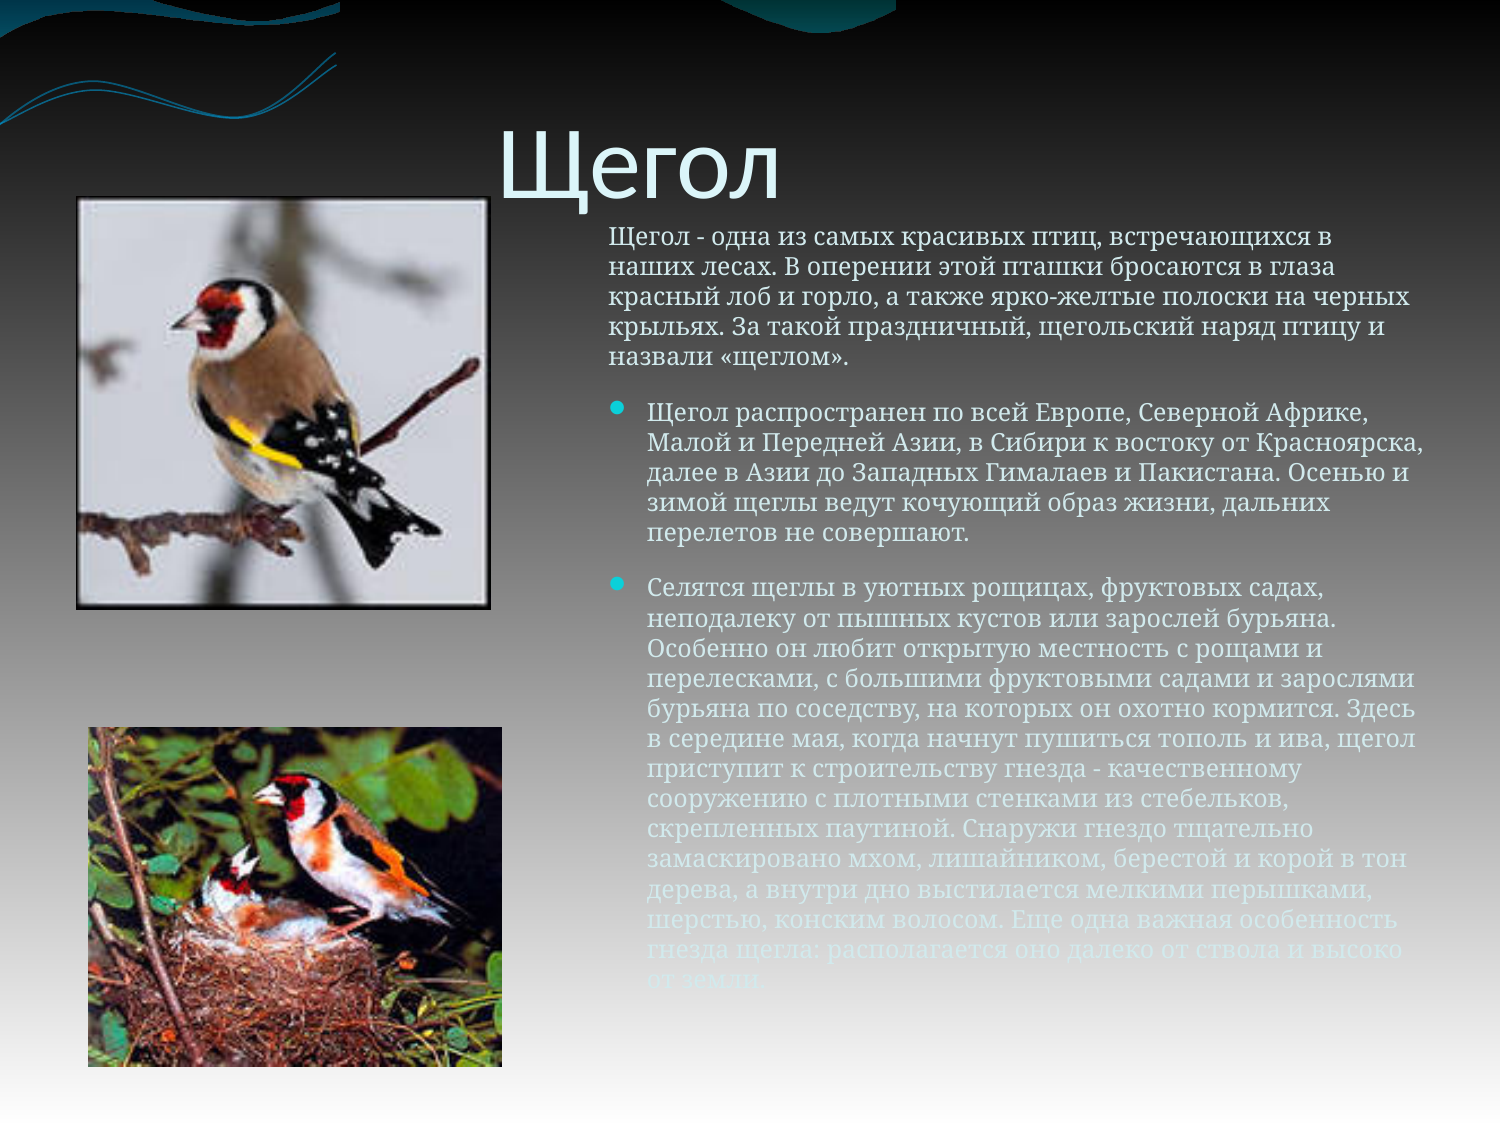

# Щегол
Щегол - одна из самых красивых птиц, встречающихся в наших лесах. В оперении этой пташки бросаются в глаза красный лоб и горло, а также ярко-желтые полоски на черных крыльях. За такой праздничный, щегольский наряд птицу и назвали «щеглом».
Щегол распространен по всей Европе, Северной Африке, Малой и Передней Азии, в Сибири к востоку от Красноярска, далее в Азии до Западных Гималаев и Пакистана. Осенью и зимой щеглы ведут кочующий образ жизни, дальних перелетов не совершают.
Селятся щеглы в уютных рощицах, фруктовых садах, неподалеку от пышных кустов или зарослей бурьяна. Особенно он любит открытую местность с рощами и перелесками, с большими фруктовыми садами и зарослями бурьяна по соседству, на которых он охотно кормится. Здесь в середине мая, когда начнут пушиться тополь и ива, щегол приступит к строительству гнезда - качественному сооружению с плотными стенками из стебельков, скрепленных паутиной. Снаружи гнездо тщательно замаскировано мхом, лишайником, берестой и корой в тон дерева, а внутри дно выстилается мелкими перышками, шерстью, конским волосом. Еще одна важная особенность гнезда щегла: располагается оно далеко от ствола и высоко от земли.